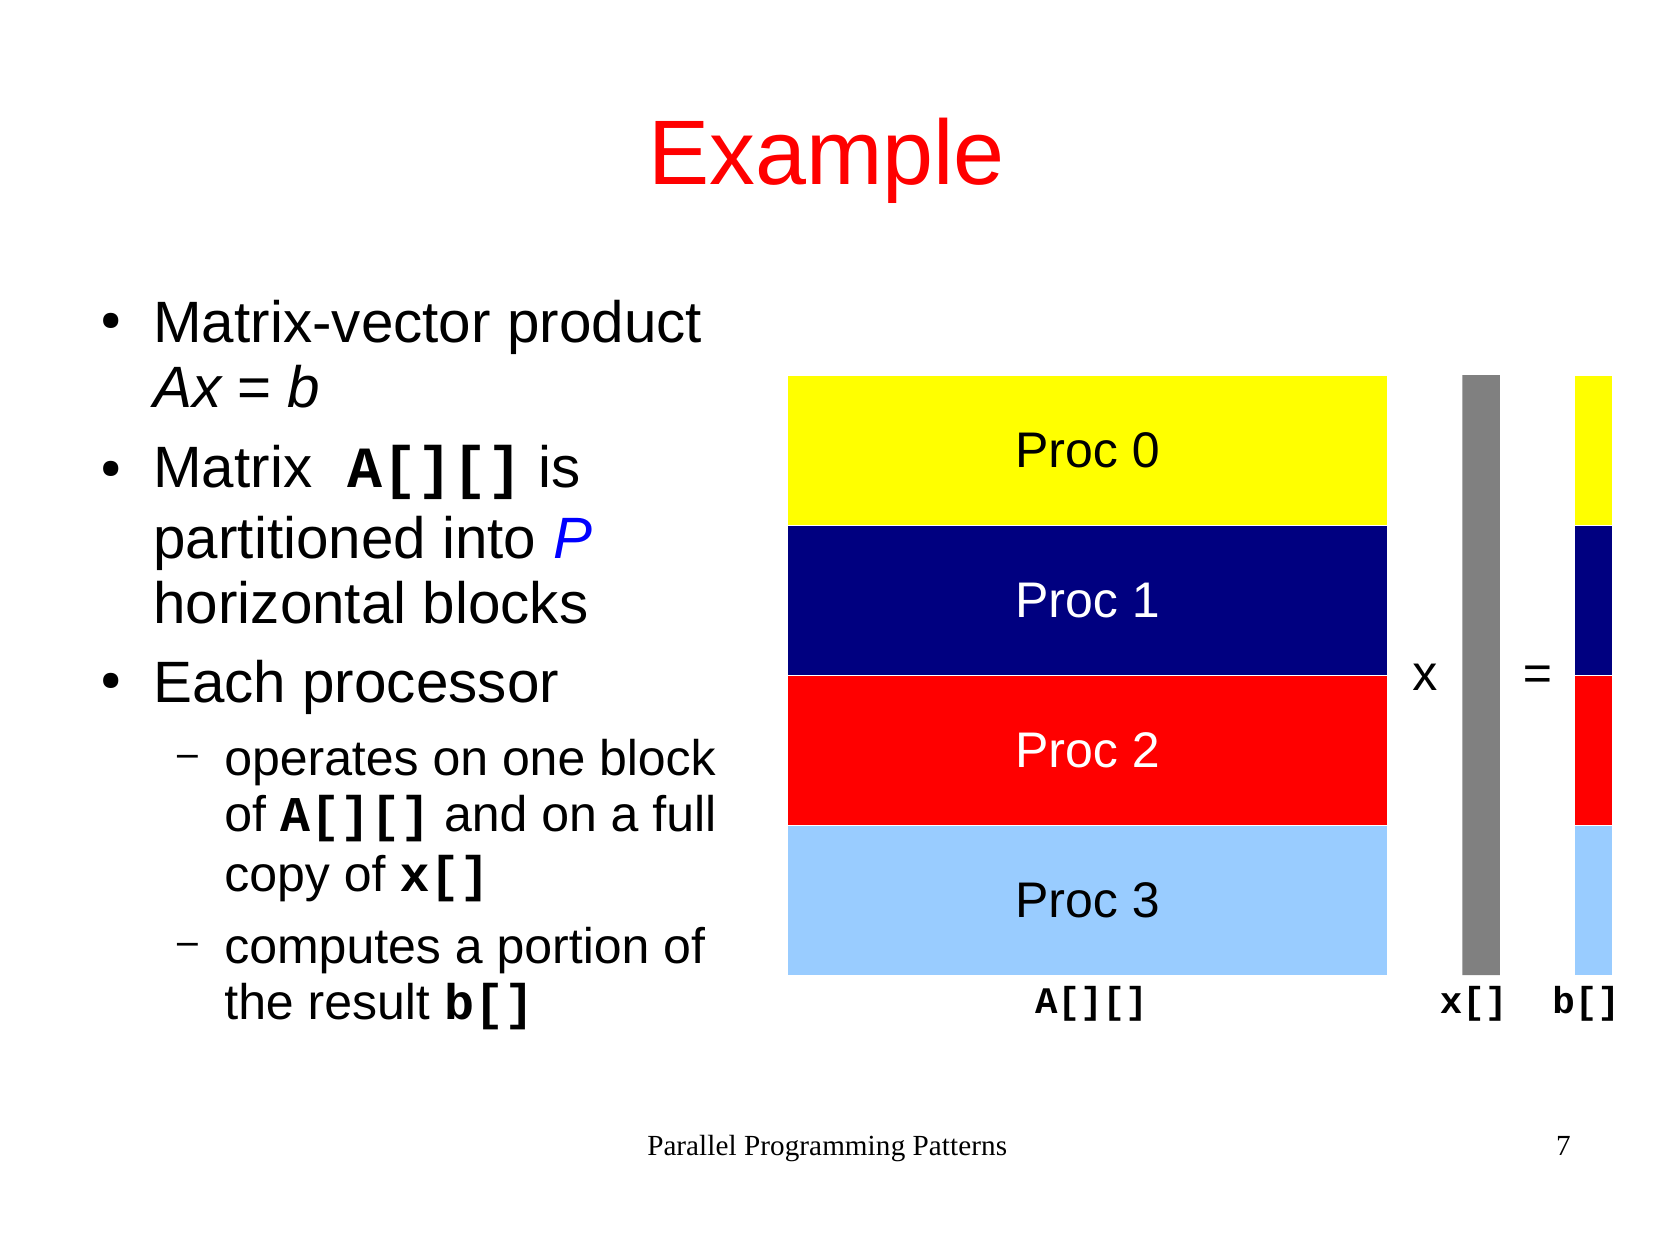

# Example
Matrix-vector product Ax = b
Matrix A[][] is partitioned into P horizontal blocks
Each processor
operates on one block of A[][] and on a full copy of x[]
computes a portion of the result b[]
Proc 0
Proc 1
x
=
Proc 2
Proc 3
A[][]
x[]
b[]
Parallel Programming Patterns
7